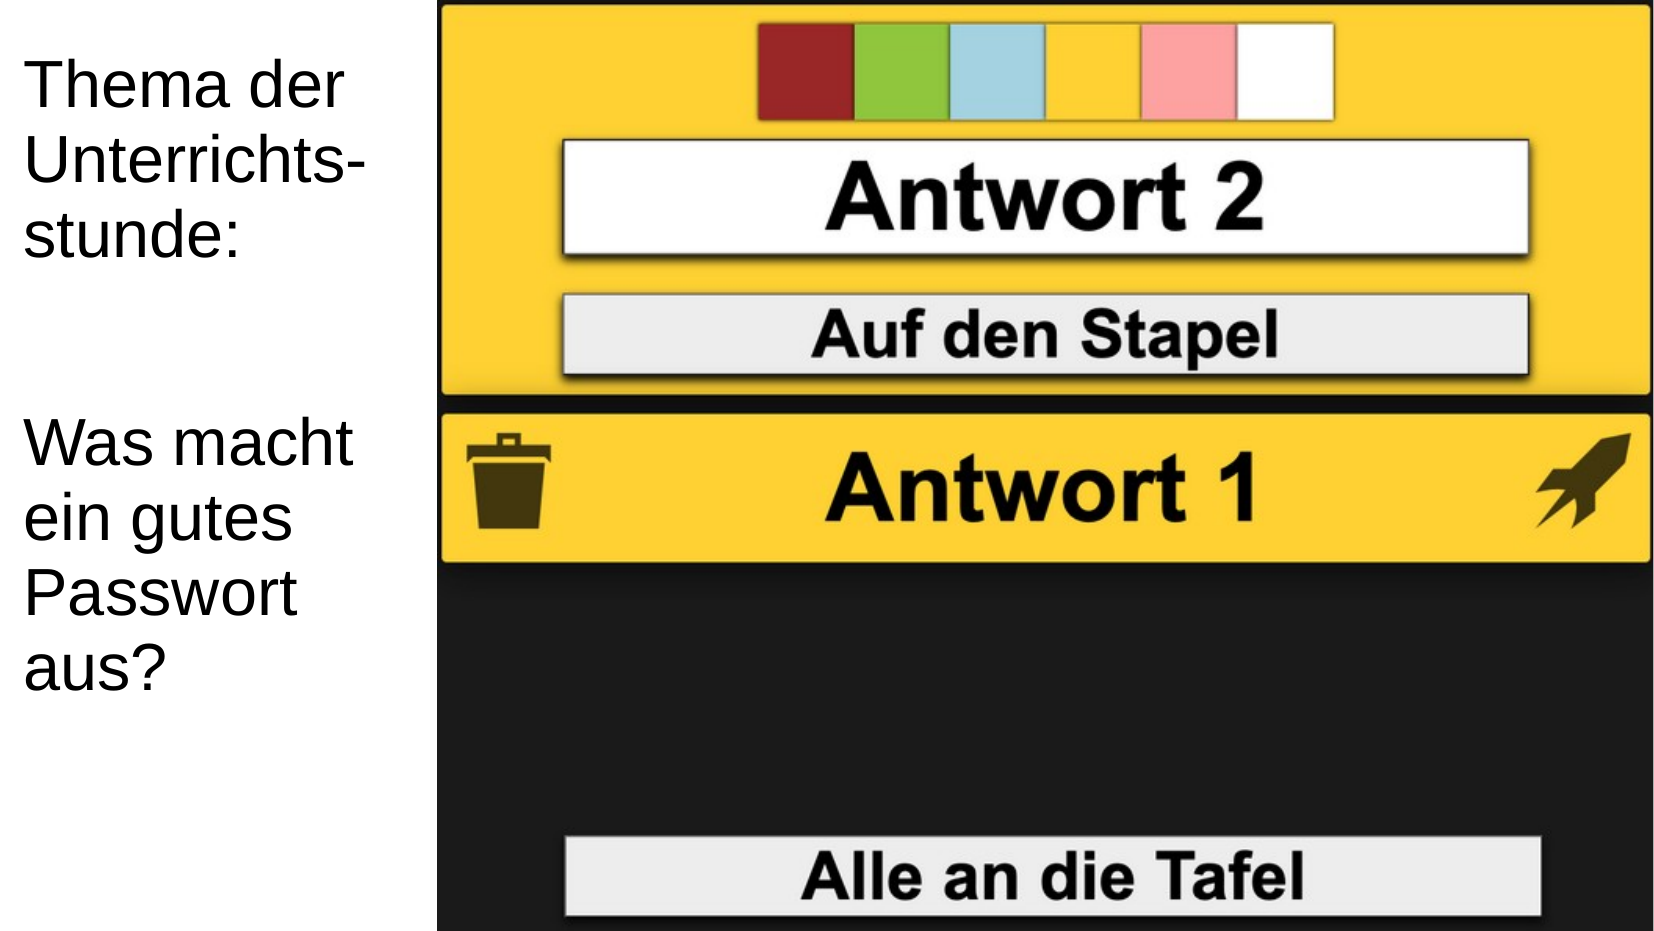

# Thema der Unterrichts-stunde:
Was macht ein gutes Passwort aus?